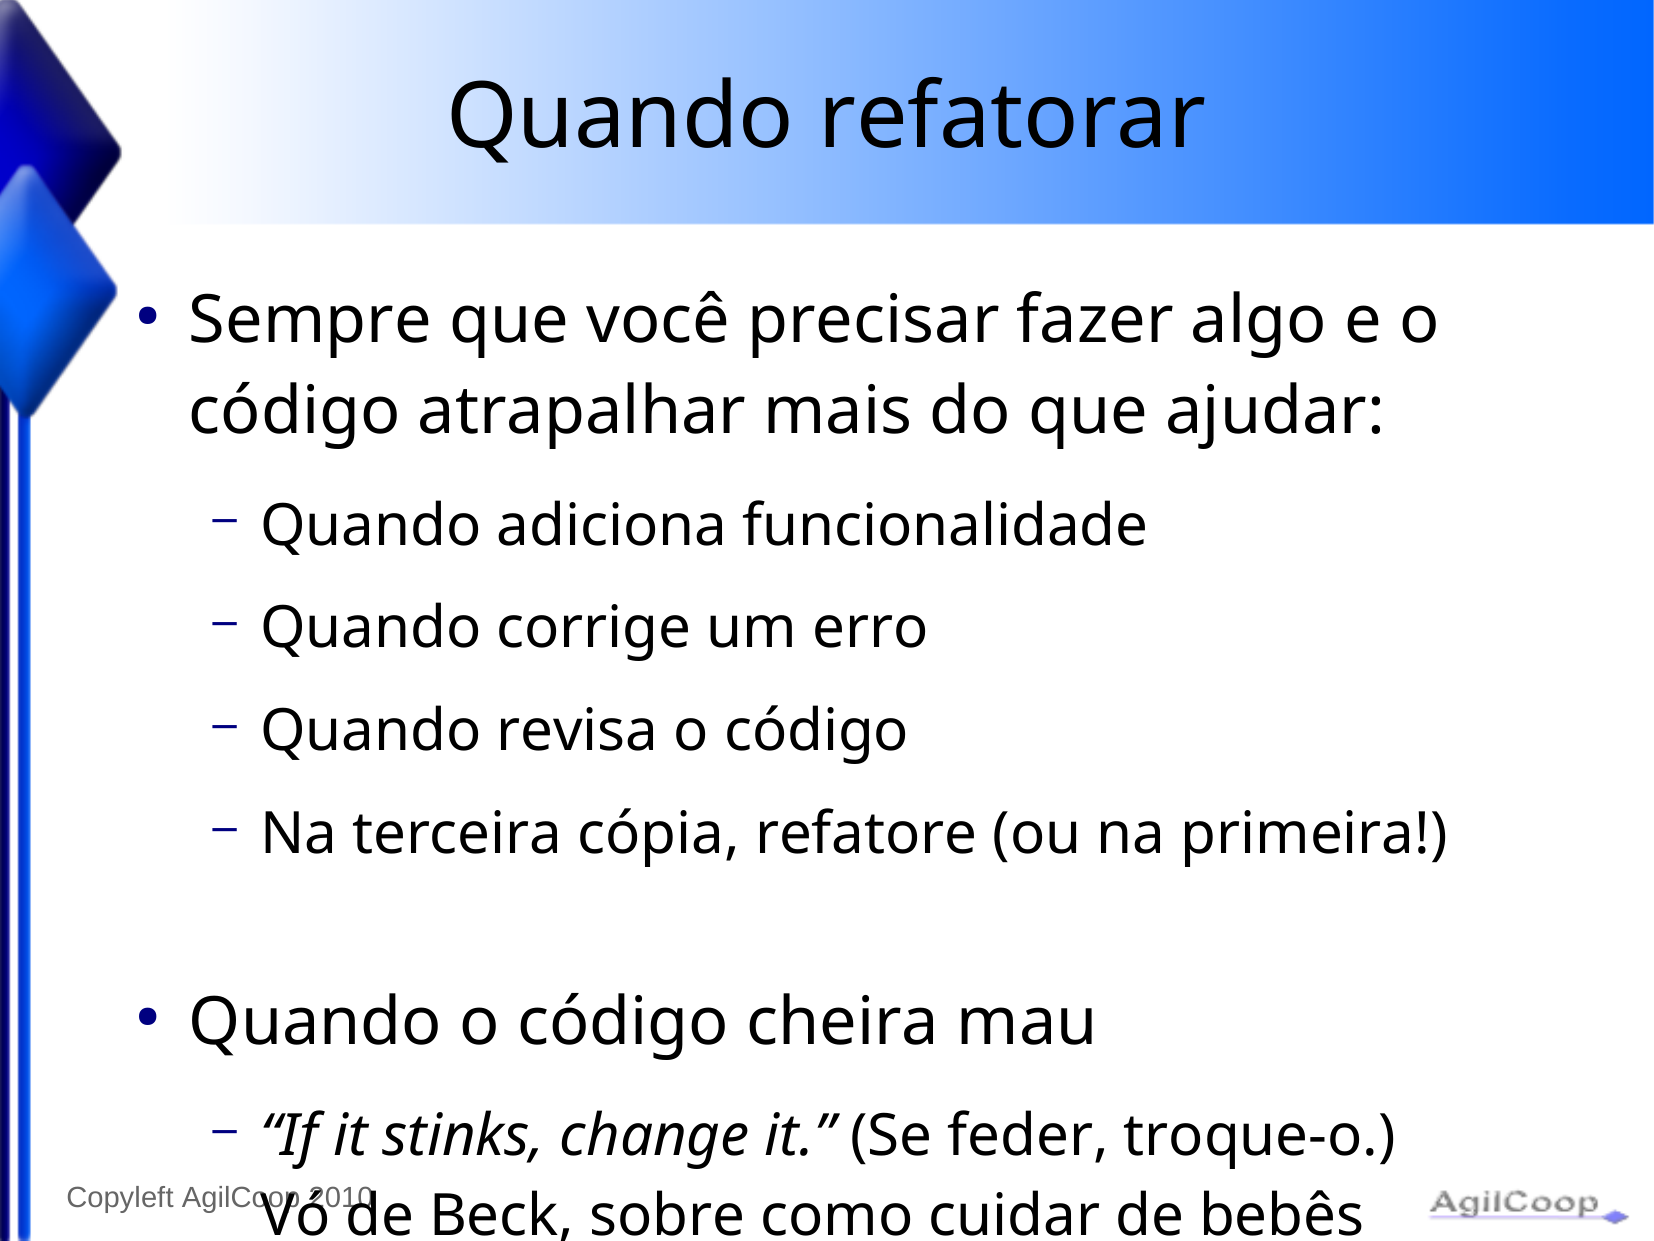

# Quando refatorar
Sempre que você precisar fazer algo e o código atrapalhar mais do que ajudar:
Quando adiciona funcionalidade
Quando corrige um erro
Quando revisa o código
Na terceira cópia, refatore (ou na primeira!)
Quando o código cheira mau
“If it stinks, change it.” (Se feder, troque-o.)
Vó de Beck, sobre como cuidar de bebês
Copyleft AgilCoop 2010